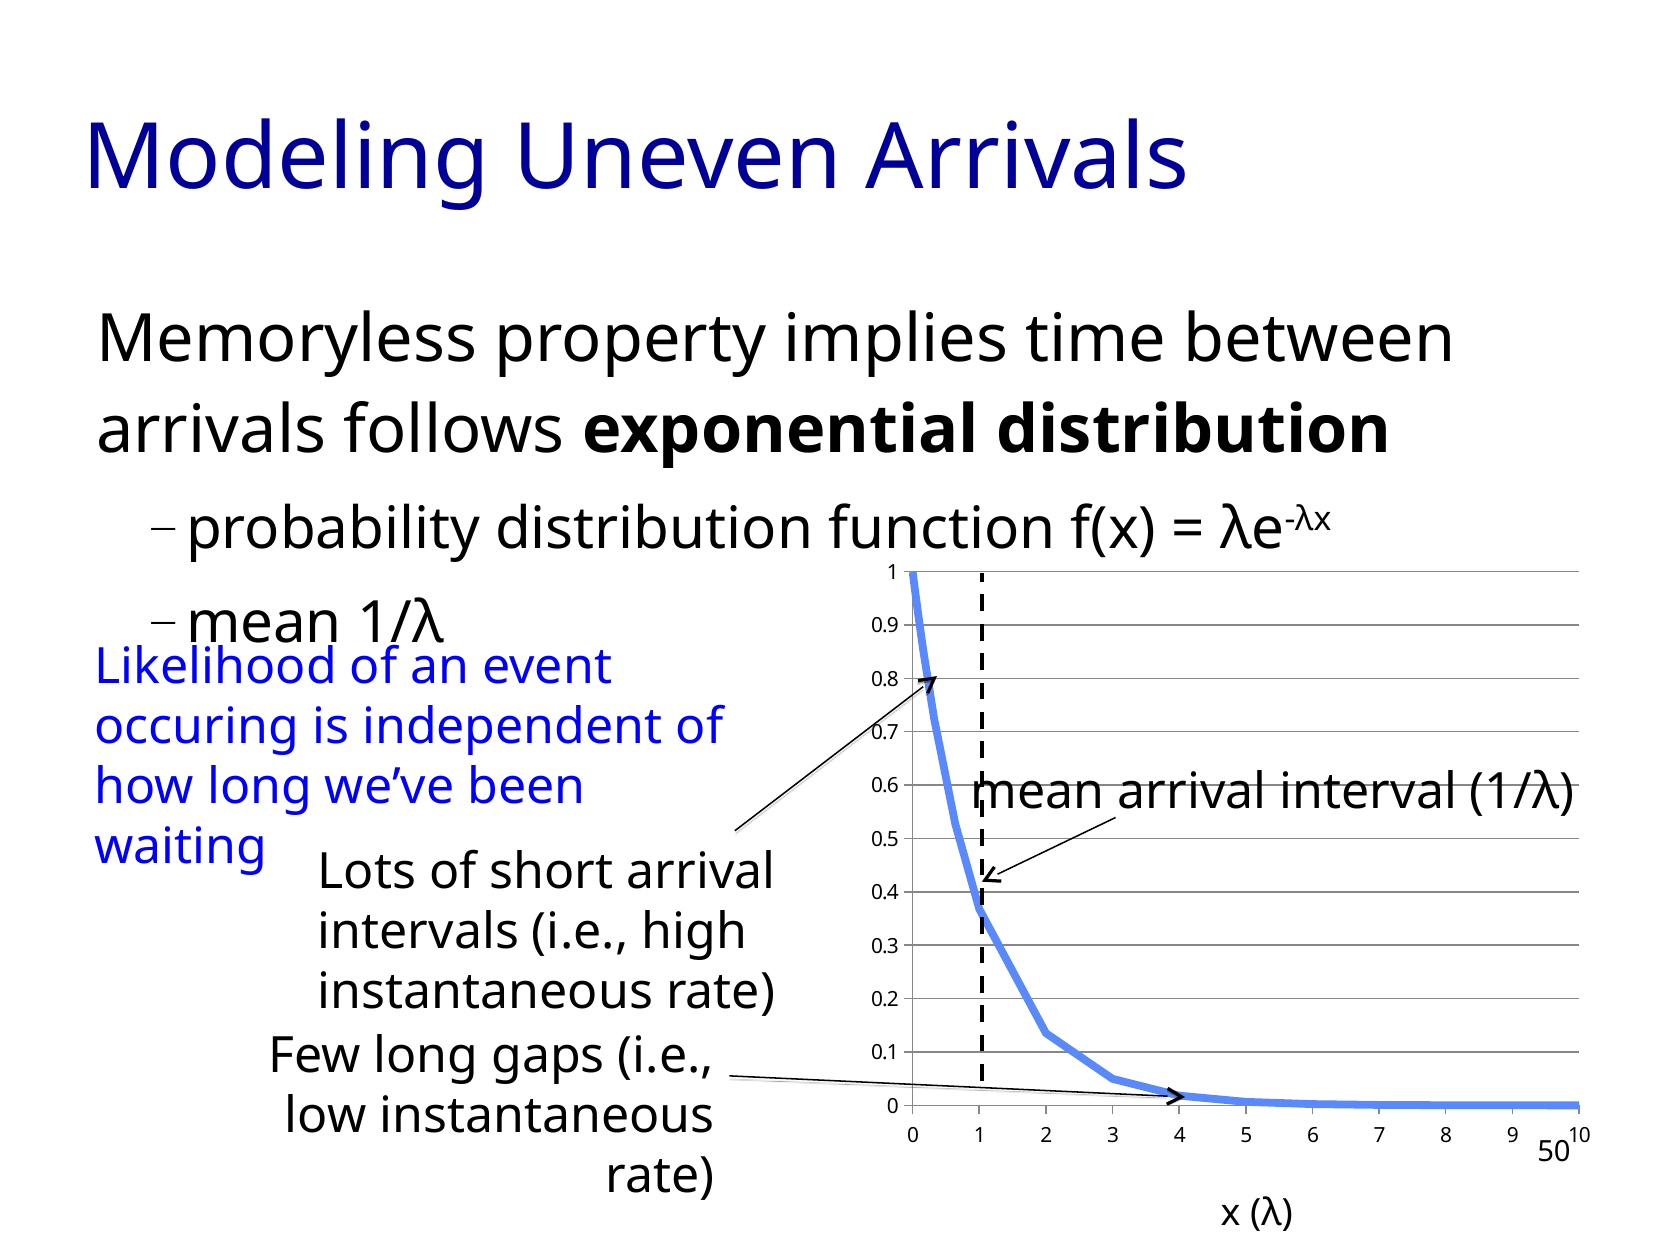

# Modeling Uneven Arrivals
Memoryless property implies time between arrivals follows exponential distribution
probability distribution function f(x) = λe-λx
mean 1/λ
### Chart
| Category | f(x) |
|---|---|Likelihood of an event occuring is independent of how long we’ve been waiting
mean arrival interval (1/λ)
Lots of short arrival intervals (i.e., high instantaneous rate)
Few long gaps (i.e., low instantaneous rate)
50
x (λ)